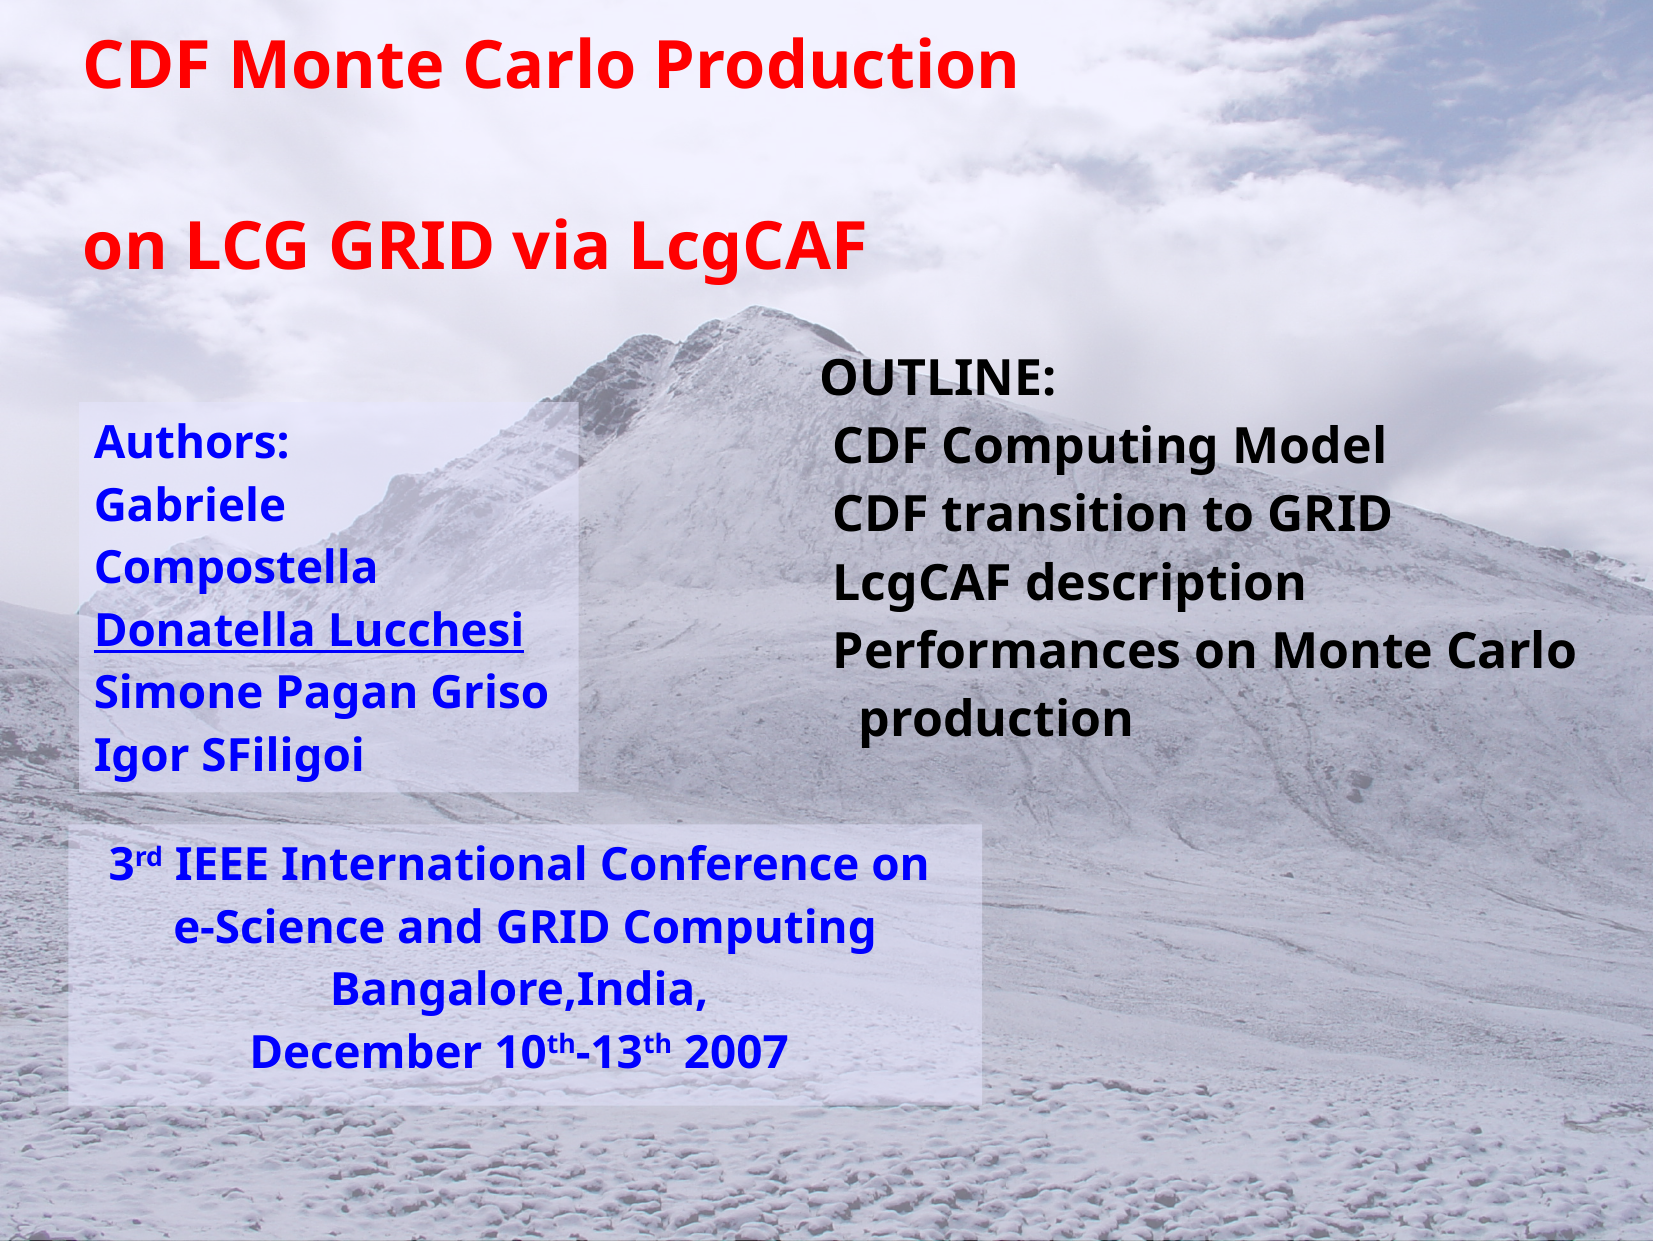

# CDF Monte Carlo Production on LCG GRID via LcgCAF
OUTLINE:
 CDF Computing Model
 CDF transition to GRID
 LcgCAF description
 Performances on Monte Carlo
 production
Authors:
Gabriele Compostella
Donatella Lucchesi
Simone Pagan Griso
Igor SFiligoi
3rd IEEE International Conference on e-Science and GRID Computing
Bangalore,India,
December 10th-13th 2007